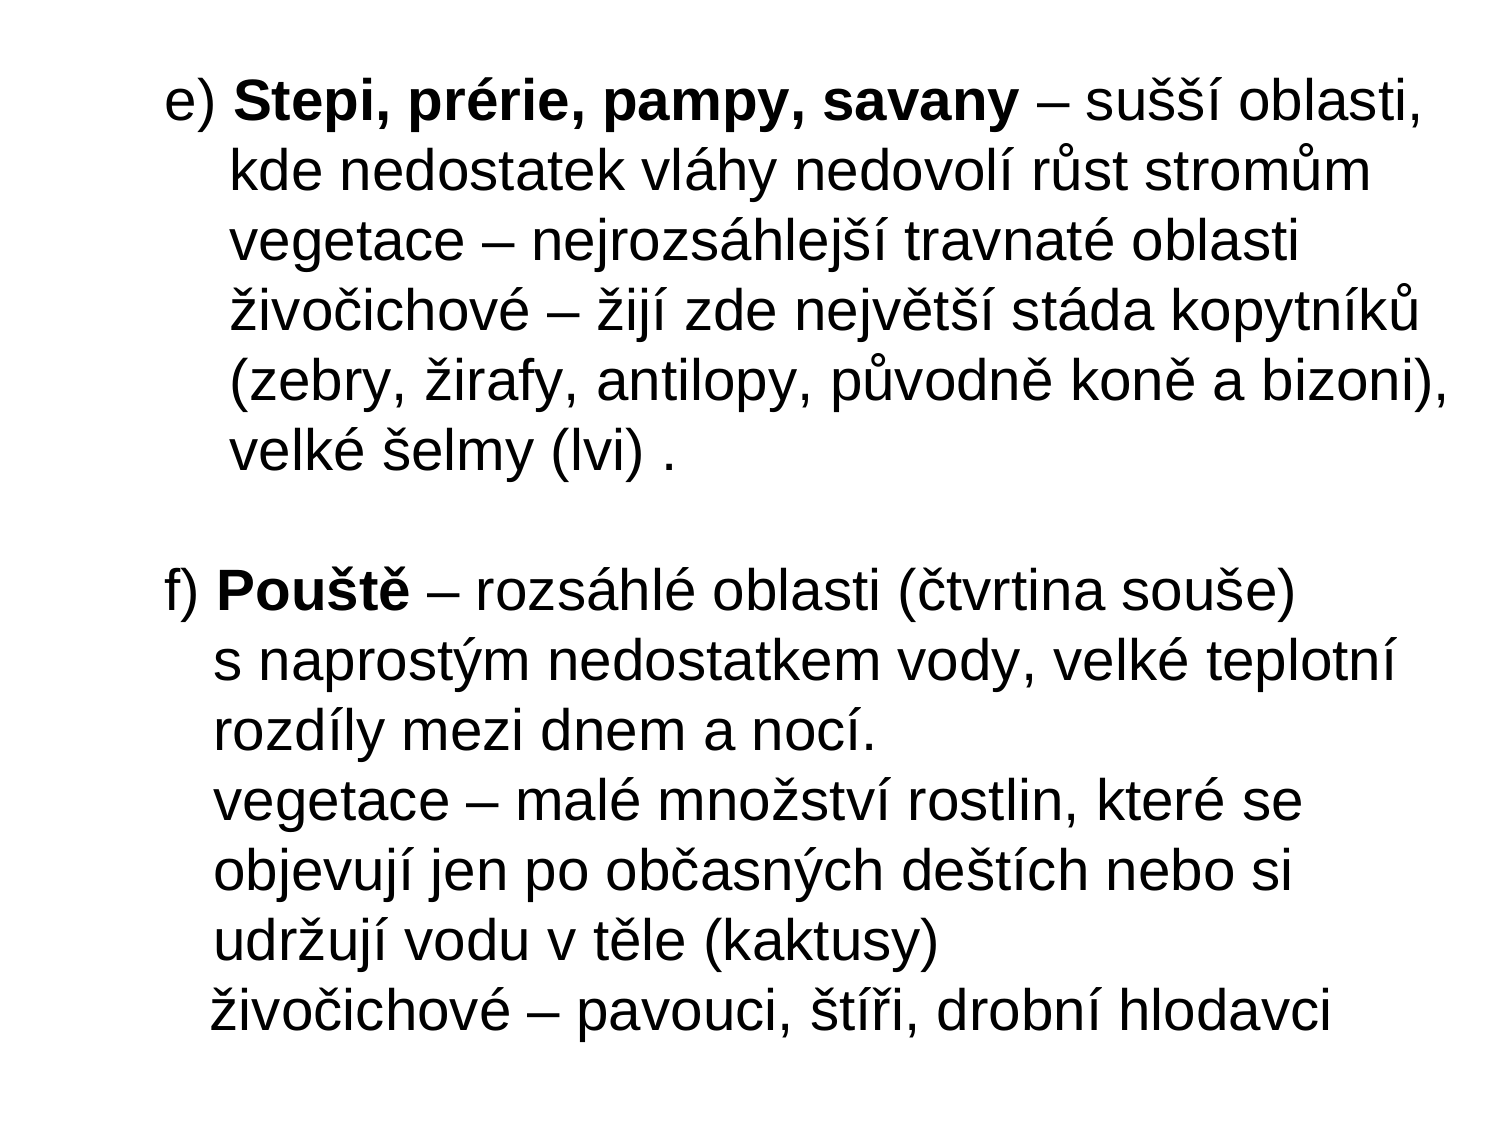

e) Stepi, prérie, pampy, savany – sušší oblasti,
	 kde nedostatek vláhy nedovolí růst stromům 	 vegetace – nejrozsáhlejší travnaté oblasti 	 	 živočichové – žijí zde největší stáda kopytníků 	 (zebry, žirafy, antilopy, původně koně a bizoni), 	 velké šelmy (lvi) .
	f) Pouště – rozsáhlé oblasti (čtvrtina souše)
	 s naprostým nedostatkem vody, velké teplotní 	 rozdíly mezi dnem a nocí.
	 vegetace – malé množství rostlin, které se 	 	 objevují jen po občasných deštích nebo si 	 	 udržují vodu v těle (kaktusy)
 živočichové – pavouci, štíři, drobní hlodavci